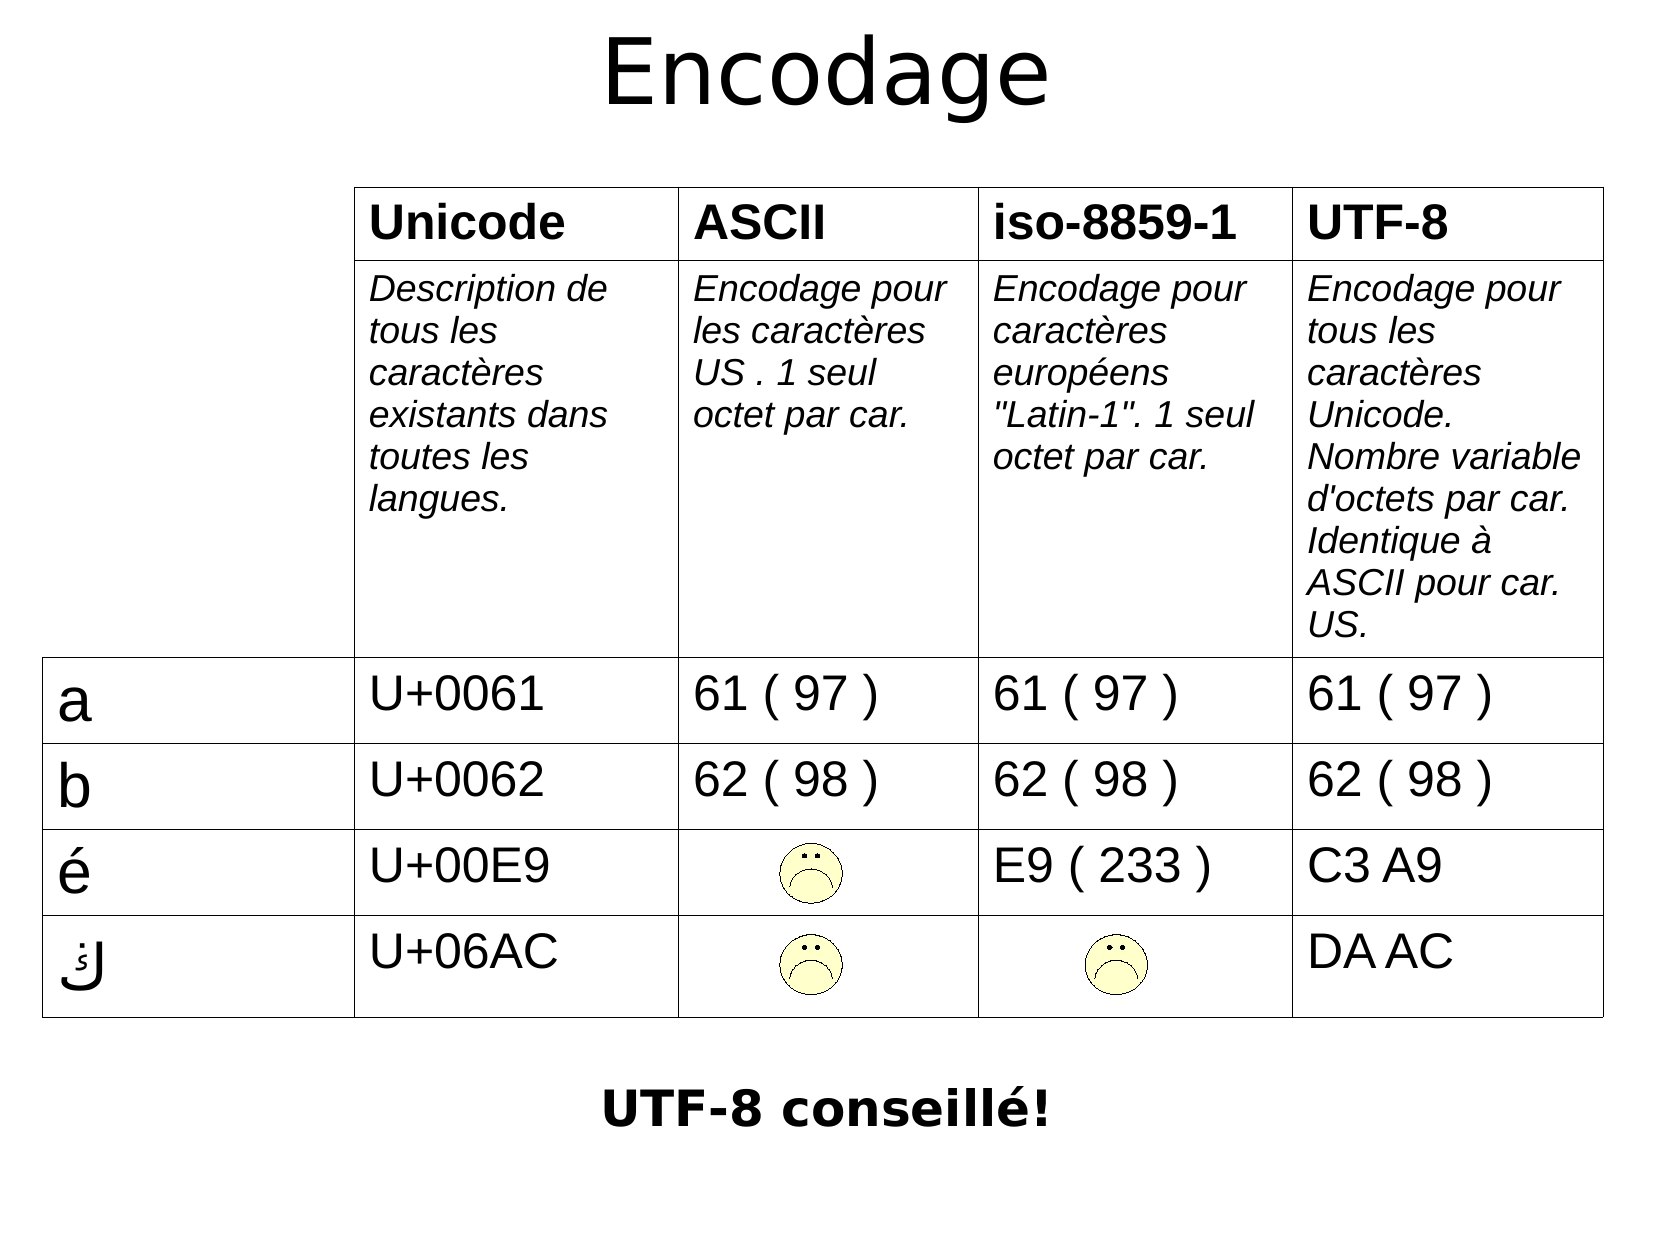

# Encodage
| | Unicode | ASCII | iso-8859-1 | UTF-8 |
| --- | --- | --- | --- | --- |
| | Description de tous les caractères existants dans toutes les langues. | Encodage pour les caractères US . 1 seul octet par car. | Encodage pour caractères européens "Latin-1". 1 seul octet par car. | Encodage pour tous les caractères Unicode. Nombre variable d'octets par car. Identique à ASCII pour car. US. |
| a | U+0061 | 61 ( 97 ) | 61 ( 97 ) | 61 ( 97 ) |
| b | U+0062 | 62 ( 98 ) | 62 ( 98 ) | 62 ( 98 ) |
| é | U+00E9 | | E9 ( 233 ) | C3 A9 |
| ڬ | U+06AC | | | DA AC |
UTF-8 conseillé!